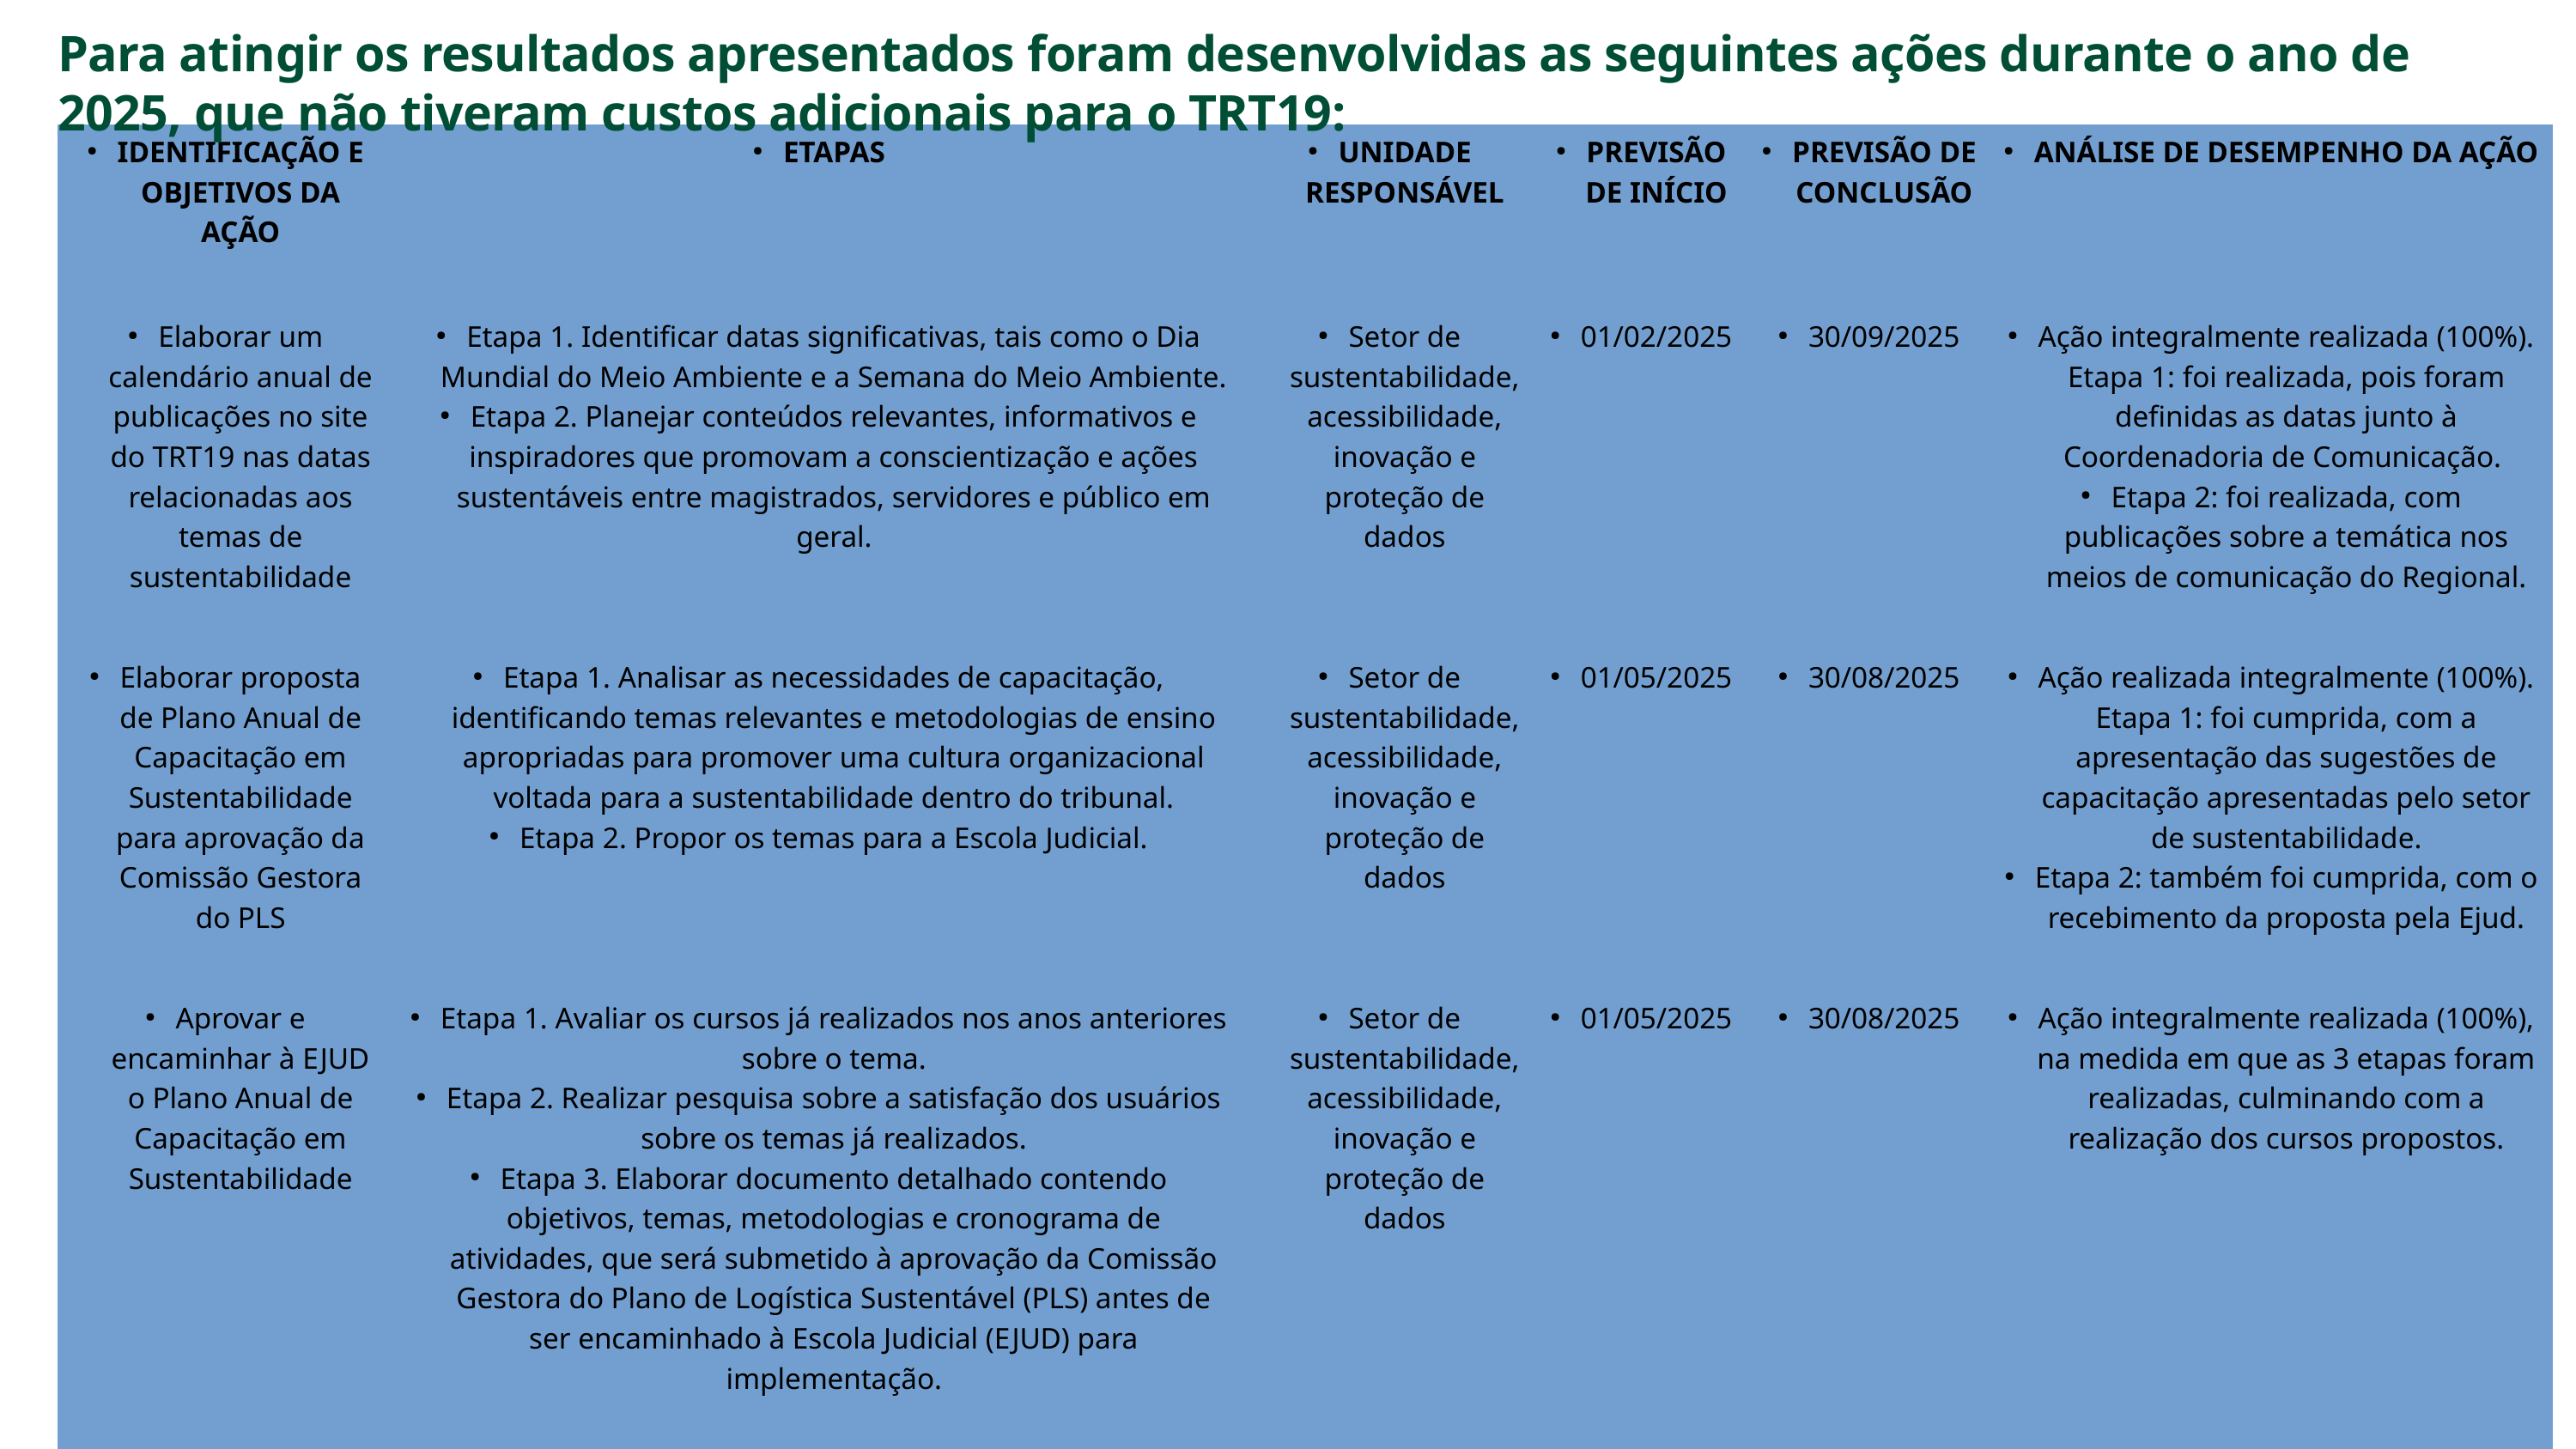

Para atingir os resultados apresentados foram desenvolvidas as seguintes ações durante o ano de 2025, que não tiveram custos adicionais para o TRT19:
| IDENTIFICAÇÃO E OBJETIVOS DA AÇÃO | ETAPAS | UNIDADE RESPONSÁVEL | PREVISÃO DE INÍCIO | PREVISÃO DE CONCLUSÃO | ANÁLISE DE DESEMPENHO DA AÇÃO |
| --- | --- | --- | --- | --- | --- |
| Elaborar um calendário anual de publicações no site do TRT19 nas datas relacionadas aos temas de sustentabilidade | Etapa 1. Identificar datas significativas, tais como o Dia Mundial do Meio Ambiente e a Semana do Meio Ambiente. Etapa 2. Planejar conteúdos relevantes, informativos e inspiradores que promovam a conscientização e ações sustentáveis entre magistrados, servidores e público em geral. | Setor de sustentabilidade, acessibilidade, inovação e proteção de dados | 01/02/2025 | 30/09/2025 | Ação integralmente realizada (100%). Etapa 1: foi realizada, pois foram definidas as datas junto à Coordenadoria de Comunicação. Etapa 2: foi realizada, com publicações sobre a temática nos meios de comunicação do Regional. |
| Elaborar proposta de Plano Anual de Capacitação em Sustentabilidade para aprovação da Comissão Gestora do PLS | Etapa 1. Analisar as necessidades de capacitação, identificando temas relevantes e metodologias de ensino apropriadas para promover uma cultura organizacional voltada para a sustentabilidade dentro do tribunal. Etapa 2. Propor os temas para a Escola Judicial. | Setor de sustentabilidade, acessibilidade, inovação e proteção de dados | 01/05/2025 | 30/08/2025 | Ação realizada integralmente (100%). Etapa 1: foi cumprida, com a apresentação das sugestões de capacitação apresentadas pelo setor de sustentabilidade. Etapa 2: também foi cumprida, com o recebimento da proposta pela Ejud. |
| Aprovar e encaminhar à EJUD o Plano Anual de Capacitação em Sustentabilidade | Etapa 1. Avaliar os cursos já realizados nos anos anteriores sobre o tema. Etapa 2. Realizar pesquisa sobre a satisfação dos usuários sobre os temas já realizados. Etapa 3. Elaborar documento detalhado contendo objetivos, temas, metodologias e cronograma de atividades, que será submetido à aprovação da Comissão Gestora do Plano de Logística Sustentável (PLS) antes de ser encaminhado à Escola Judicial (EJUD) para implementação. | Setor de sustentabilidade, acessibilidade, inovação e proteção de dados | 01/05/2025 | 30/08/2025 | Ação integralmente realizada (100%), na medida em que as 3 etapas foram realizadas, culminando com a realização dos cursos propostos. |